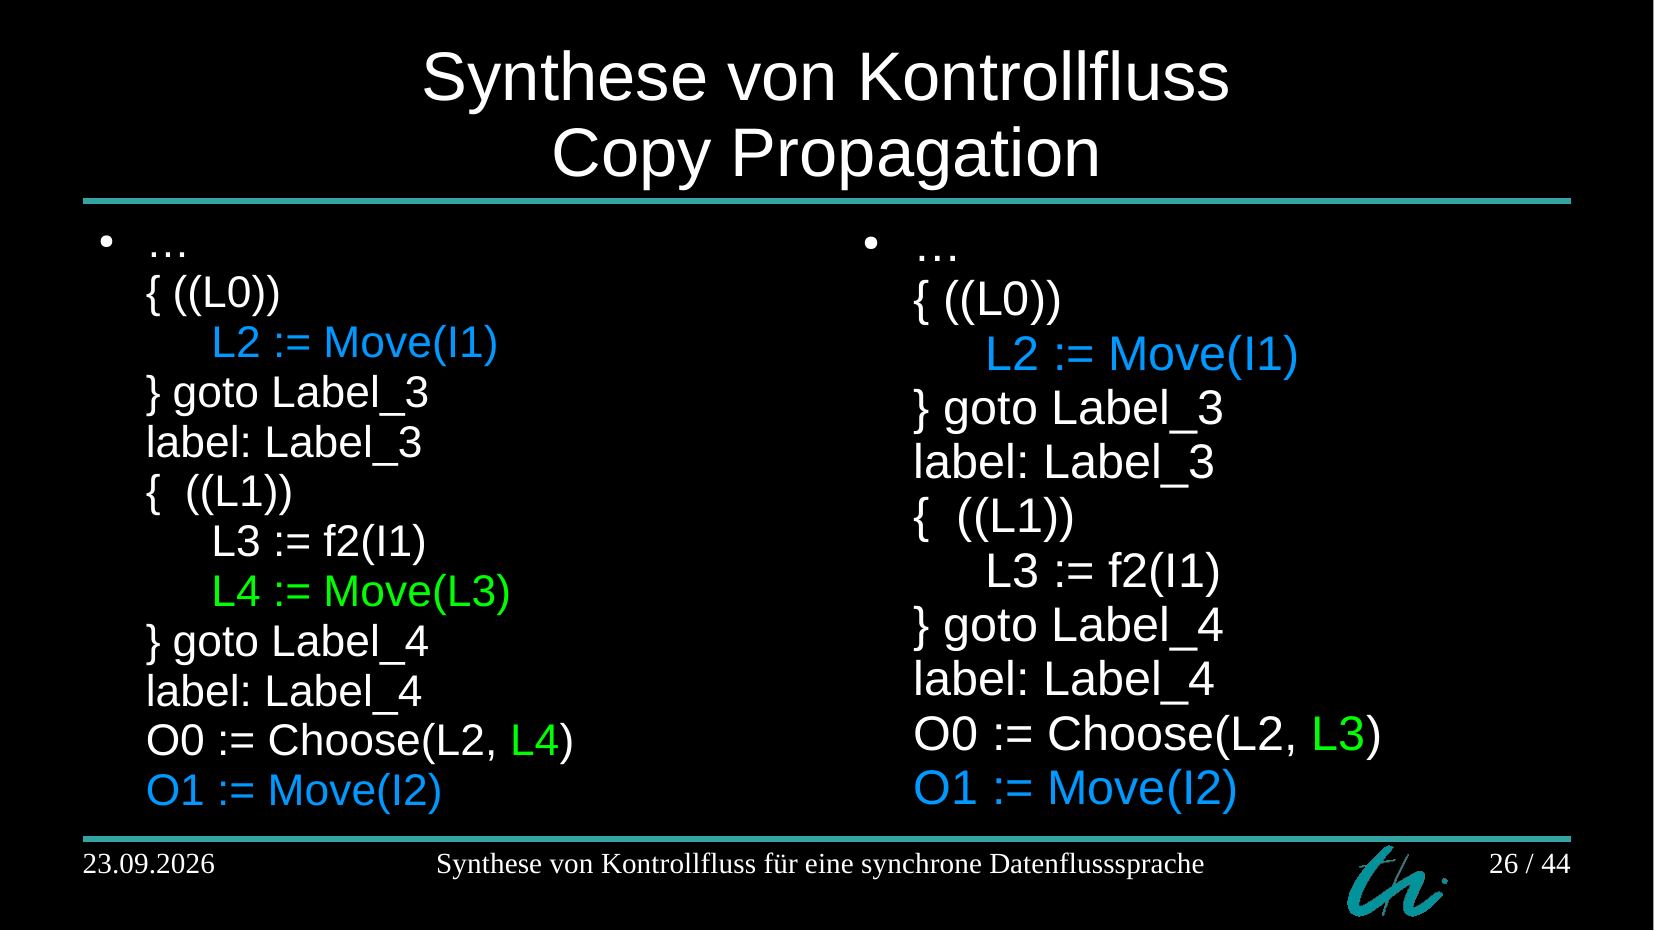

# Synthese von Kontrollfluss Copy Propagation
…
{ ((L0))
	L2 := Move(I1)
} goto Label_3
label: Label_3
{ ((L1))
	L3 := f2(I1)
	L4 := Move(L3)
} goto Label_4
label: Label_4
O0 := Choose(L2, L4)
O1 := Move(I2)
…
{ ((L0))
	L2 := Move(I1)
} goto Label_3
label: Label_3
{ ((L1))
	L3 := f2(I1)
} goto Label_4
label: Label_4
O0 := Choose(L2, L3)
O1 := Move(I2)
Synthese von Kontrollfluss für eine synchrone Datenflusssprache
26